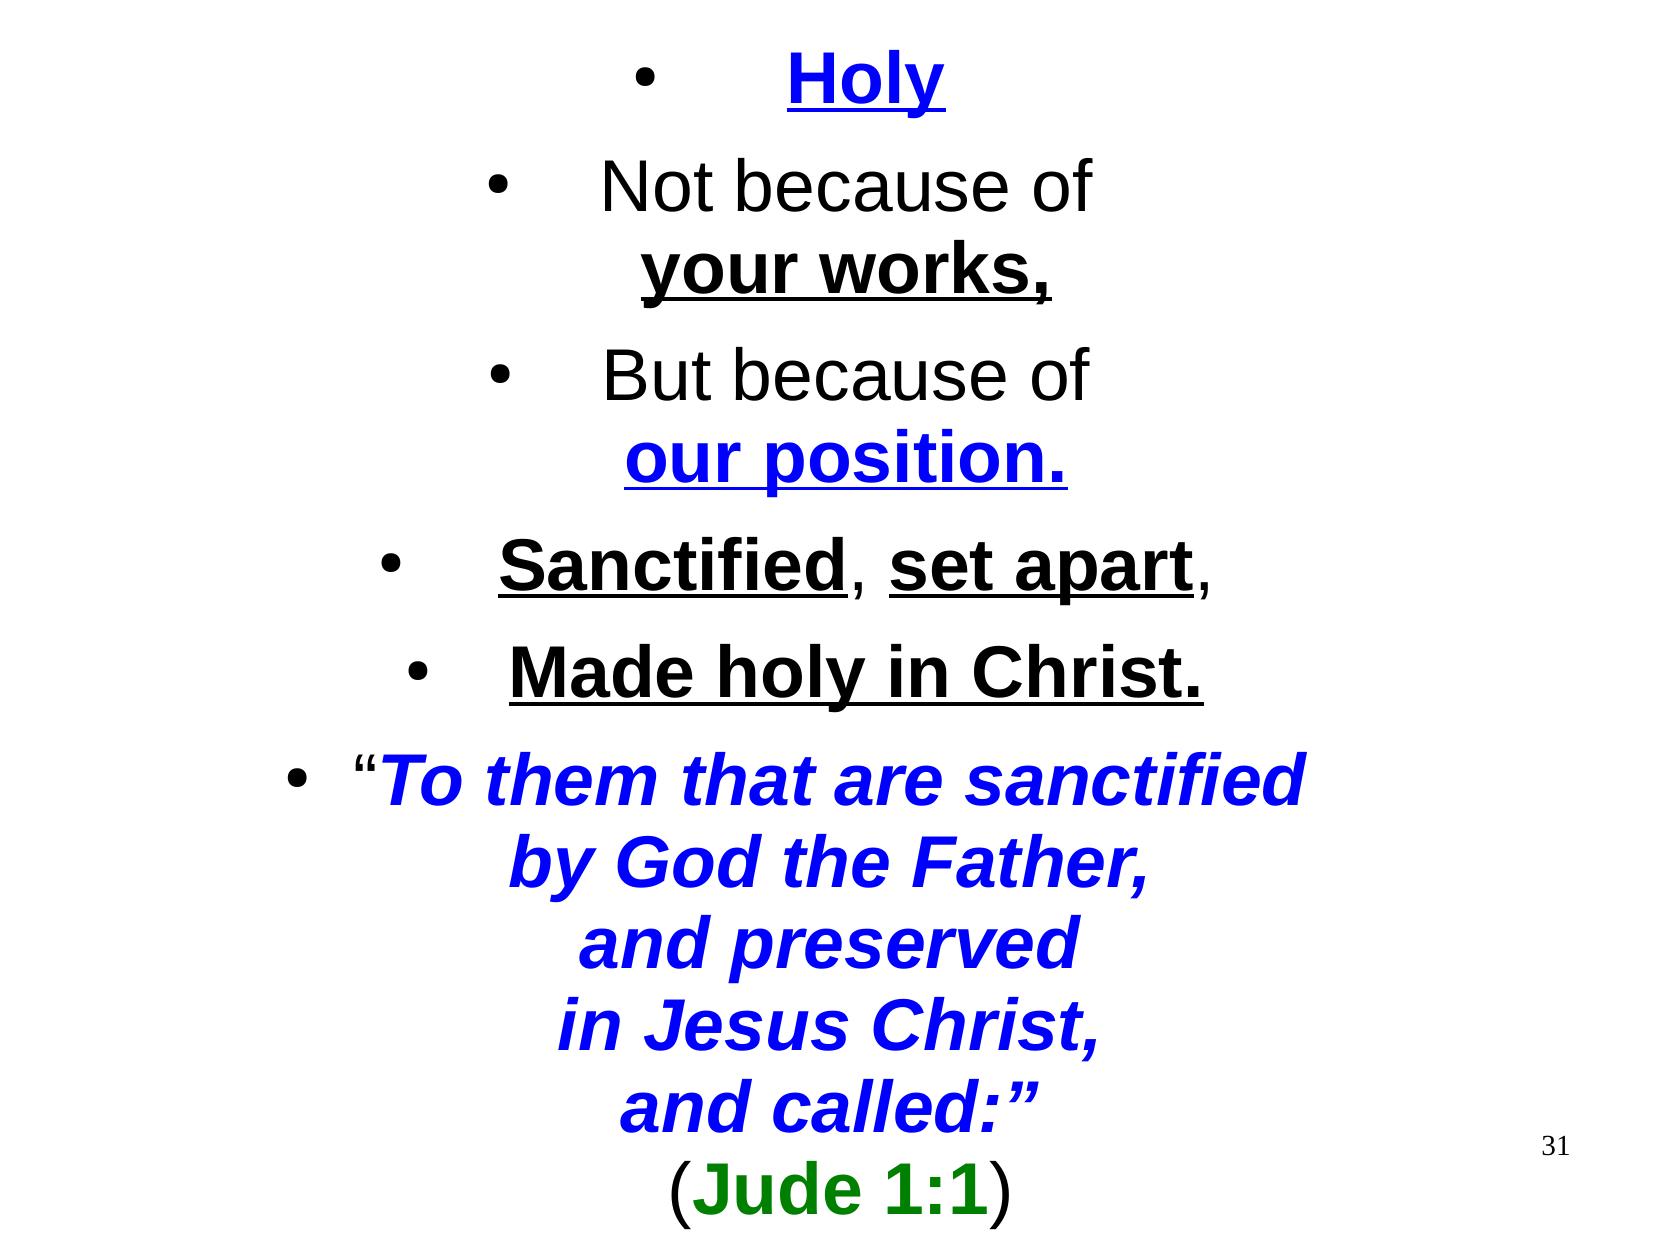

# Holy
Not because of
your works,
But because of
our position.
 Sanctified, set apart,
Made holy in Christ.
“To them that are sanctified
by God the Father,
and preserved
in Jesus Christ,
and called:” 
(Jude 1:1)
31